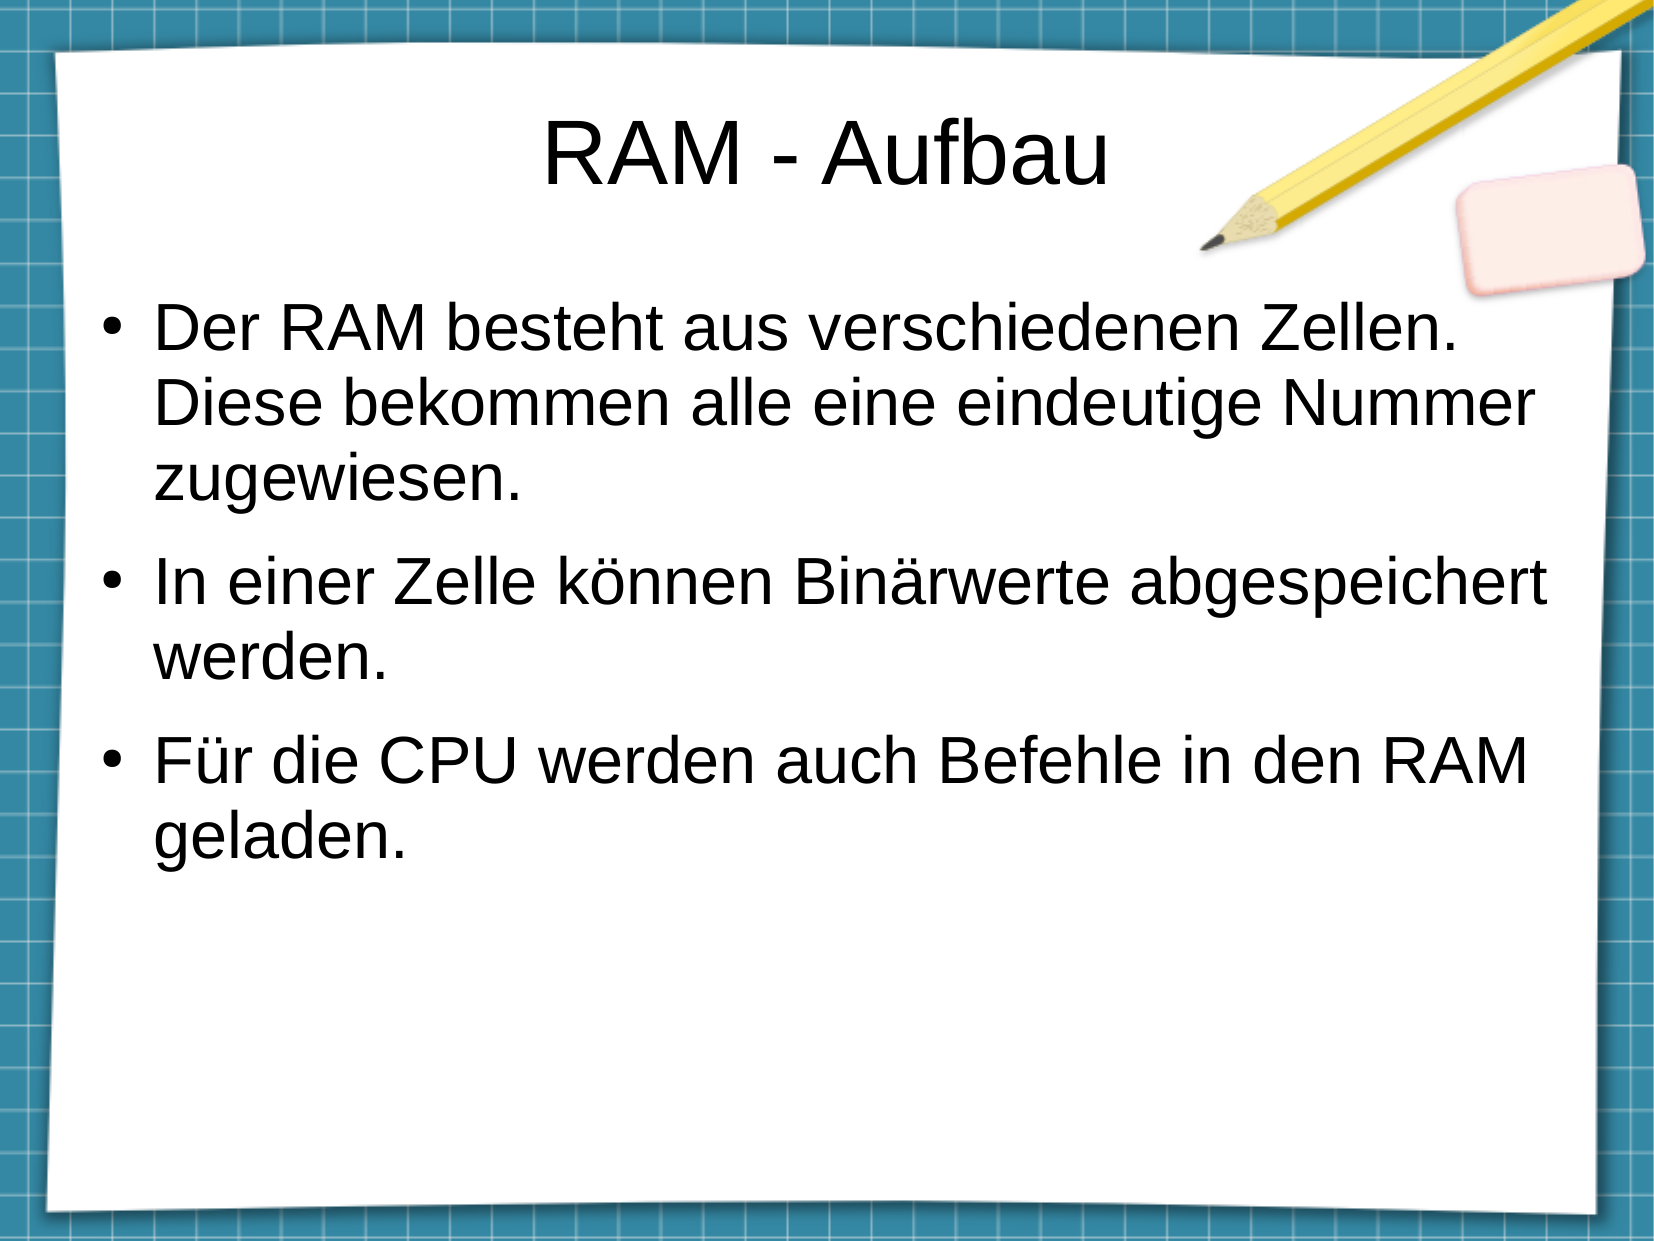

# RAM - Aufbau
Der RAM besteht aus verschiedenen Zellen. Diese bekommen alle eine eindeutige Nummer zugewiesen.
In einer Zelle können Binärwerte abgespeichert werden.
Für die CPU werden auch Befehle in den RAM geladen.